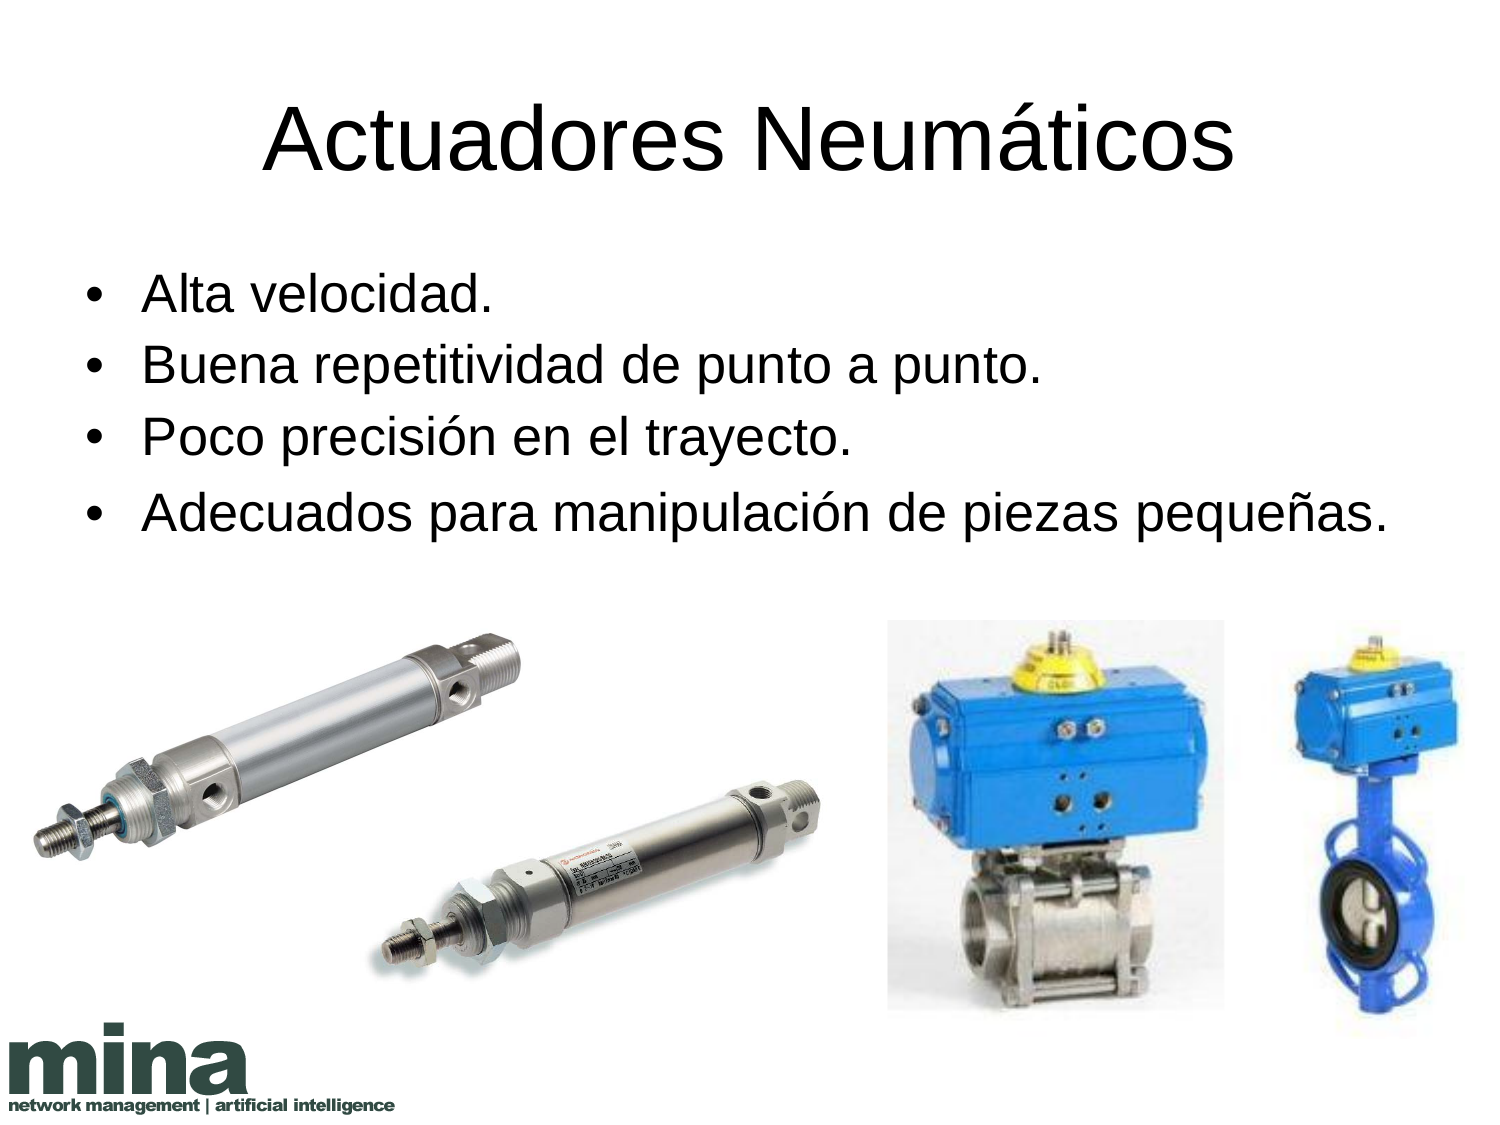

# Actuadores Neumáticos
Alta velocidad.
Buena repetitividad de punto a punto.
Poco precisión en el trayecto.
Adecuados para manipulación de piezas	pequeñas.